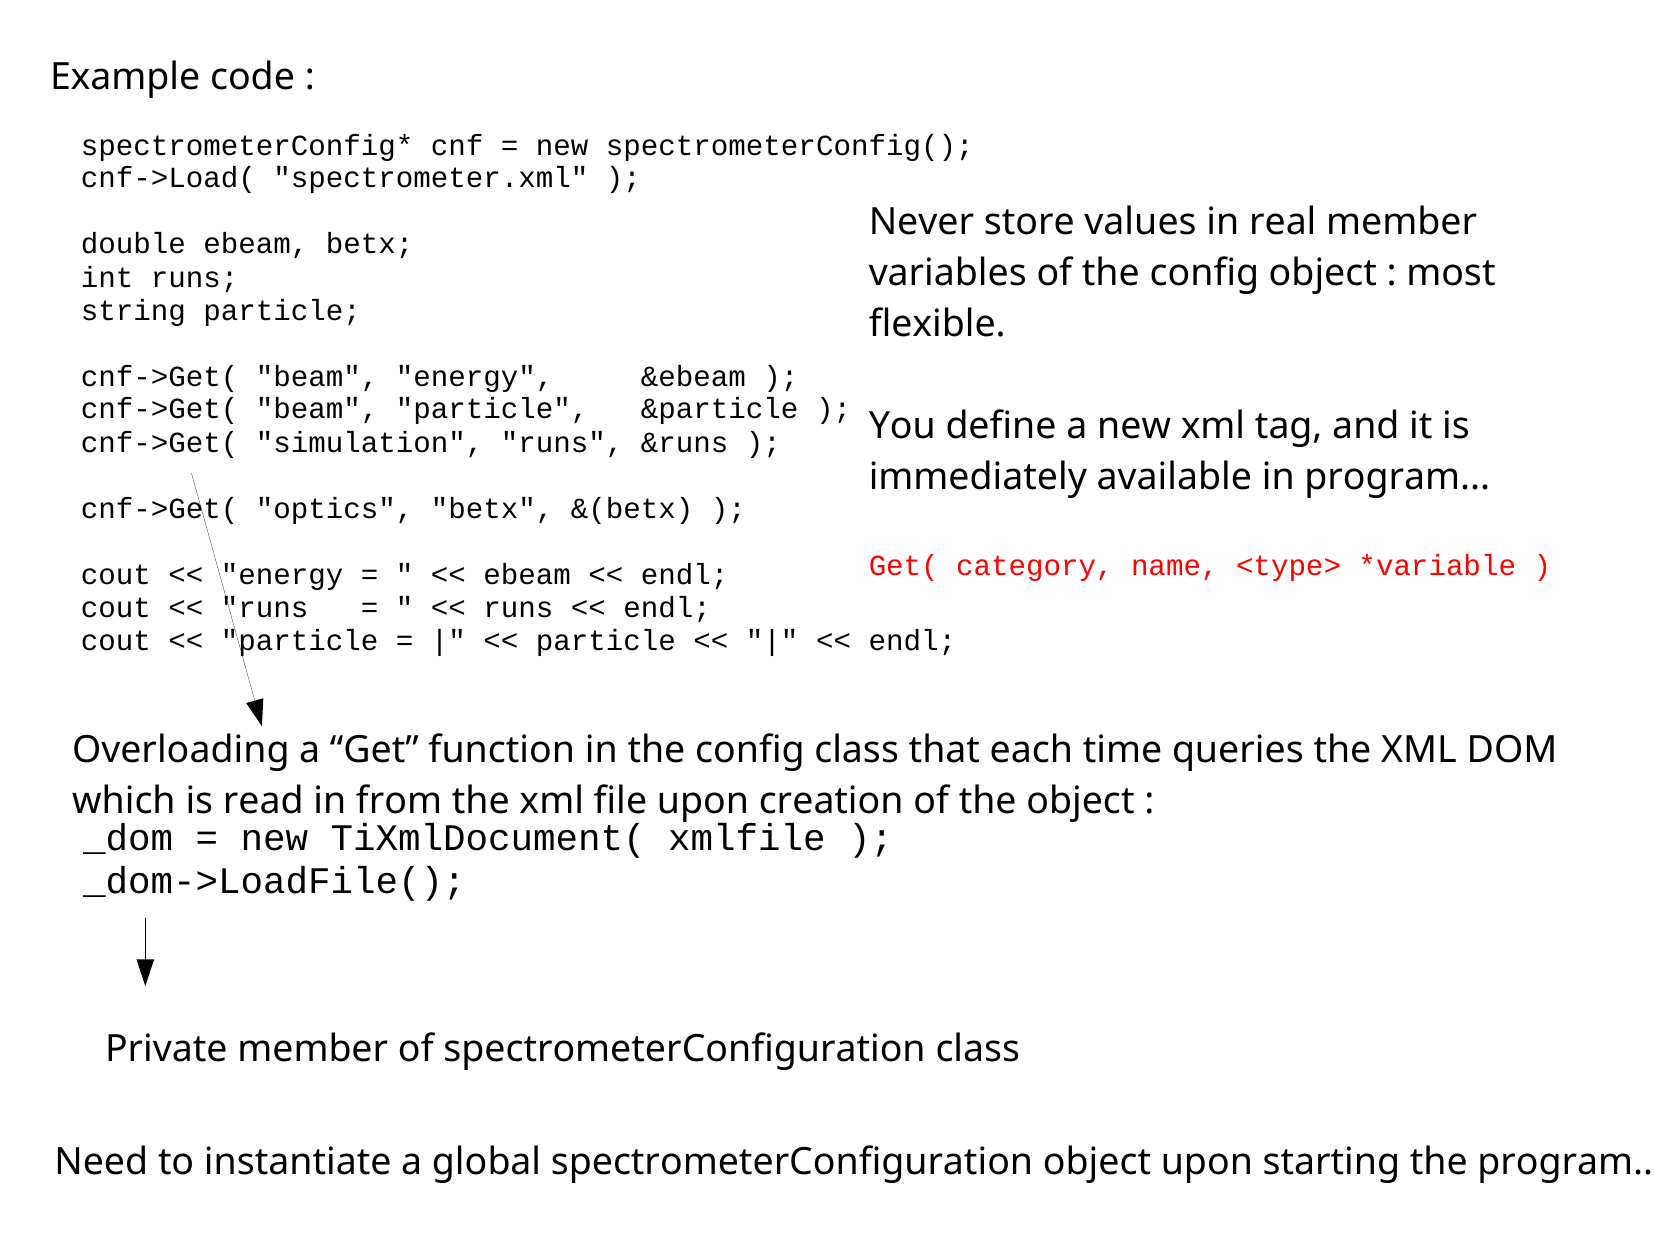

Example code :
spectrometerConfig* cnf = new spectrometerConfig();
cnf->Load( "spectrometer.xml" );
double ebeam, betx;
int runs;
string particle;
cnf->Get( "beam", "energy", &ebeam );
cnf->Get( "beam", "particle", &particle );
cnf->Get( "simulation", "runs", &runs );
cnf->Get( "optics", "betx", &(betx) );
cout << "energy = " << ebeam << endl;
cout << "runs = " << runs << endl;
cout << "particle = |" << particle << "|" << endl;
Never store values in real member
variables of the config object : most
flexible.
You define a new xml tag, and it is
immediately available in program...
Get( category, name, <type> *variable )
Overloading a “Get” function in the config class that each time queries the XML DOM
which is read in from the xml file upon creation of the object :
_dom = new TiXmlDocument( xmlfile );
_dom->LoadFile();
Private member of spectrometerConfiguration class
Need to instantiate a global spectrometerConfiguration object upon starting the program...